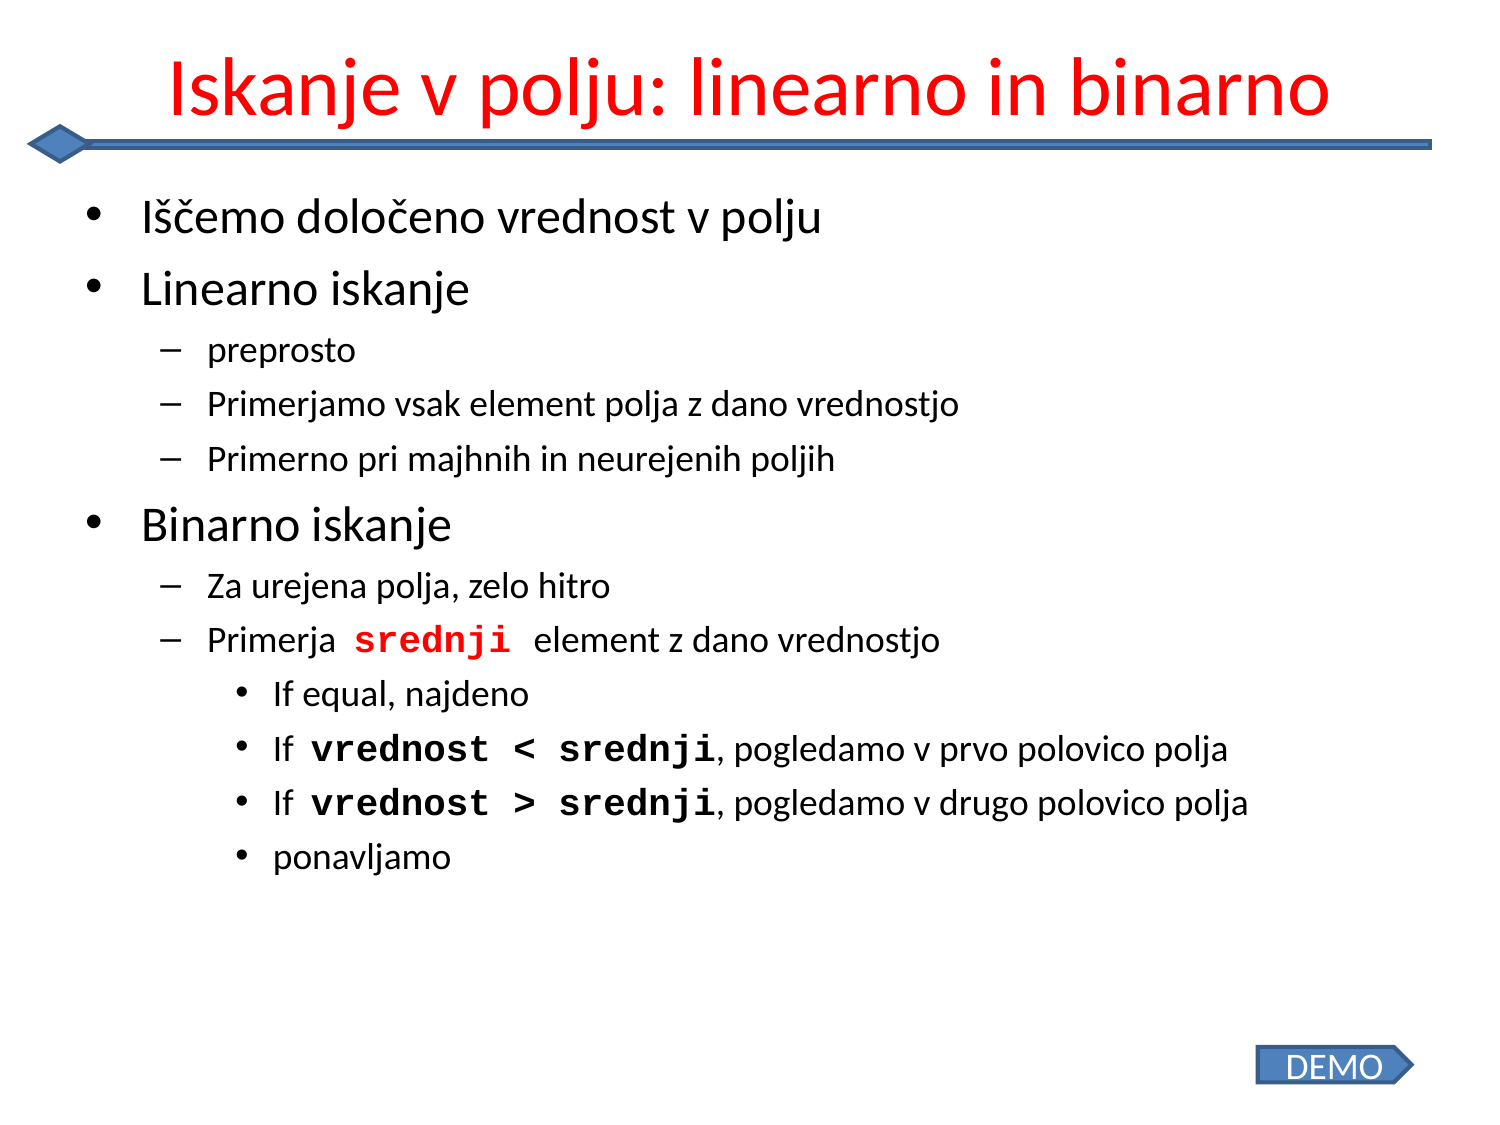

# Iskanje v polju: linearno in binarno
Iščemo določeno vrednost v polju
Linearno iskanje
preprosto
Primerjamo vsak element polja z dano vrednostjo
Primerno pri majhnih in neurejenih poljih
Binarno iskanje
Za urejena polja, zelo hitro
Primerja srednji element z dano vrednostjo
If equal, najdeno
If vrednost < srednji, pogledamo v prvo polovico polja
If vrednost > srednji, pogledamo v drugo polovico polja
ponavljamo
DEMO